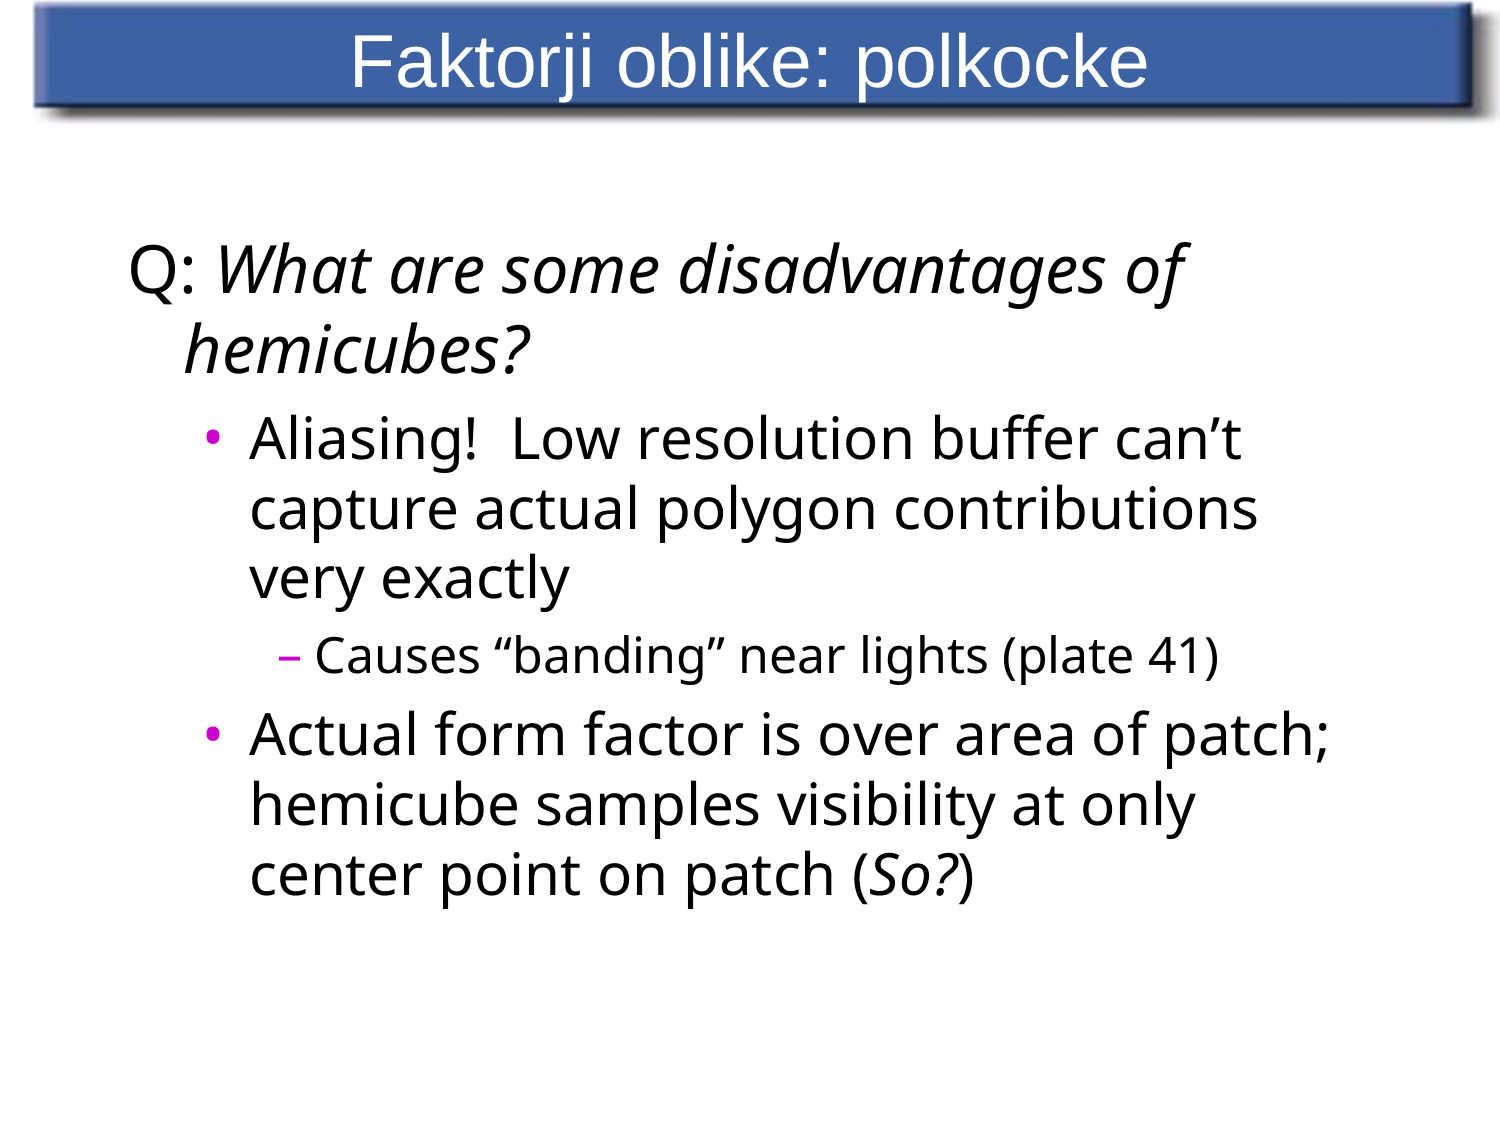

# Faktorji oblike: polkocke
Q: What are some disadvantages of hemicubes?
Aliasing! Low resolution buffer can’t capture actual polygon contributions very exactly
Causes “banding” near lights (plate 41)
Actual form factor is over area of patch; hemicube samples visibility at only center point on patch (So?)